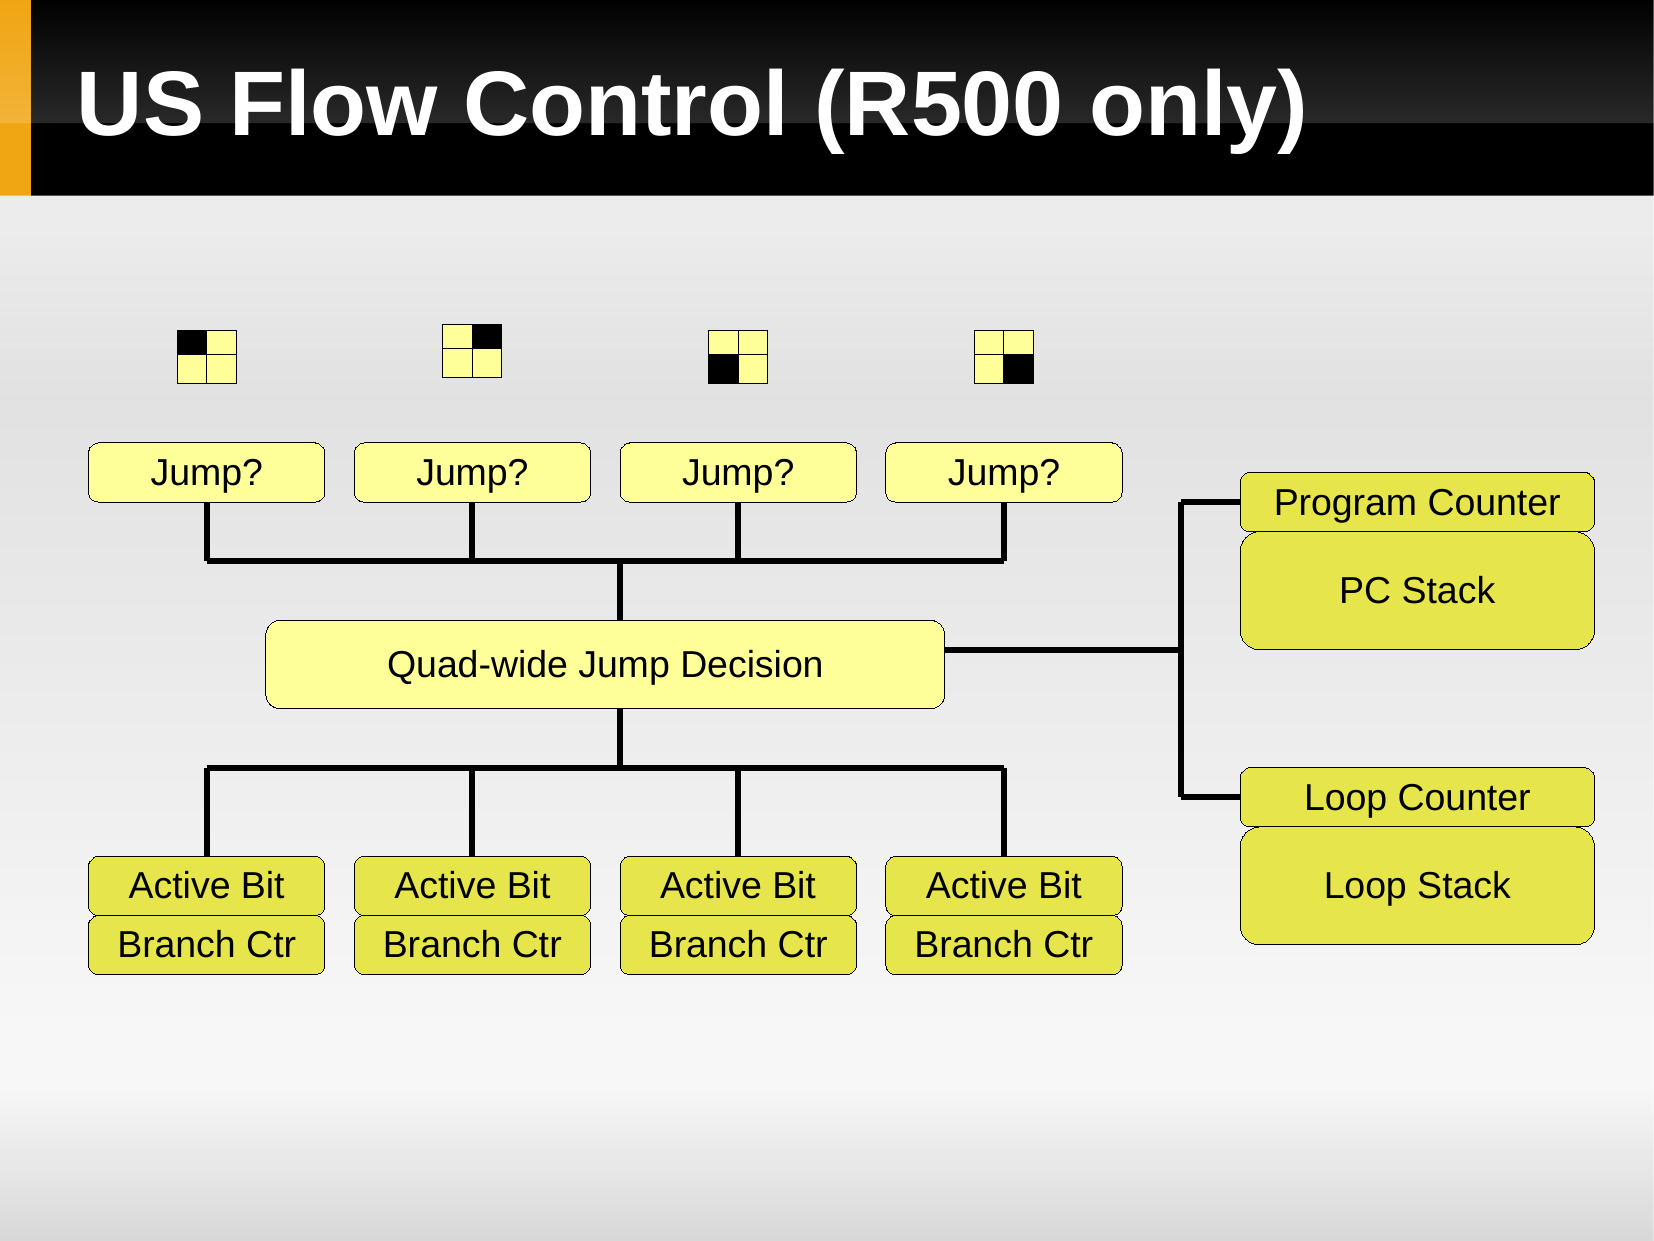

# US Flow Control (R500 only)
Jump?
Jump?
Jump?
Jump?
Program Counter
PC Stack
Quad-wide Jump Decision
Loop Counter
Loop Stack
Active Bit
Active Bit
Active Bit
Active Bit
Branch Ctr
Branch Ctr
Branch Ctr
Branch Ctr